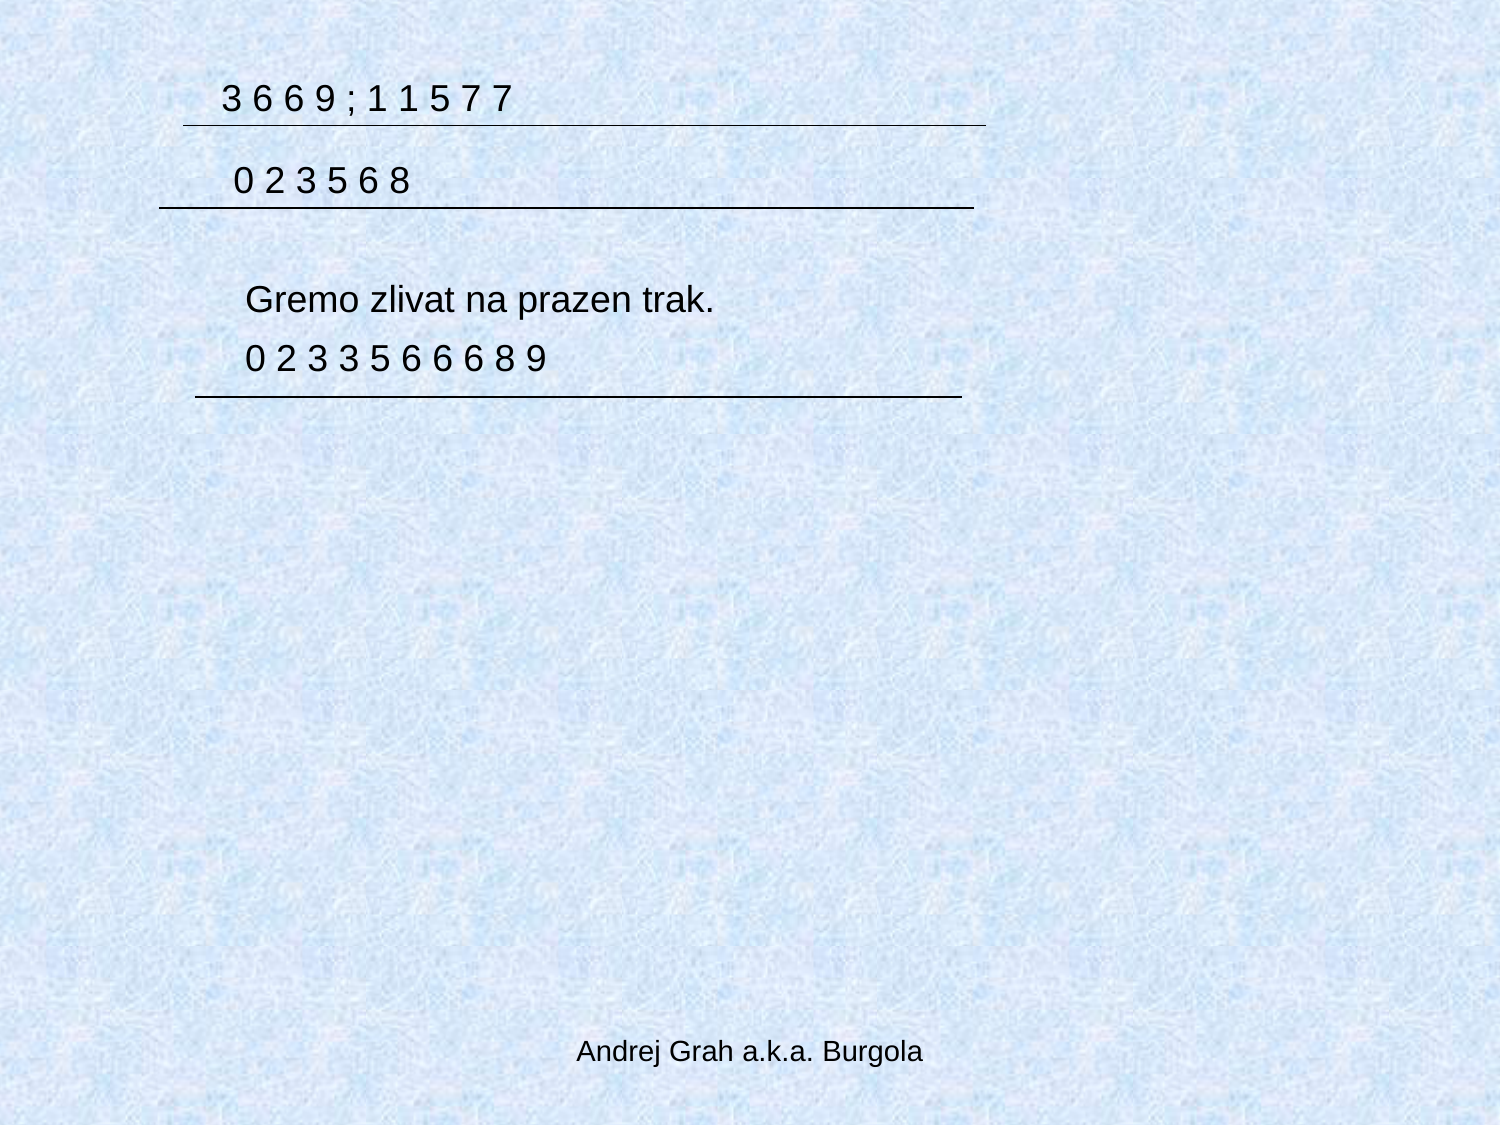

3 6 6 9 ; 1 1 5 7 7
0 2 3 5 6 8
Gremo zlivat na prazen trak.
0 2 3 3 5 6 6 6 8 9
Andrej Grah a.k.a. Burgola